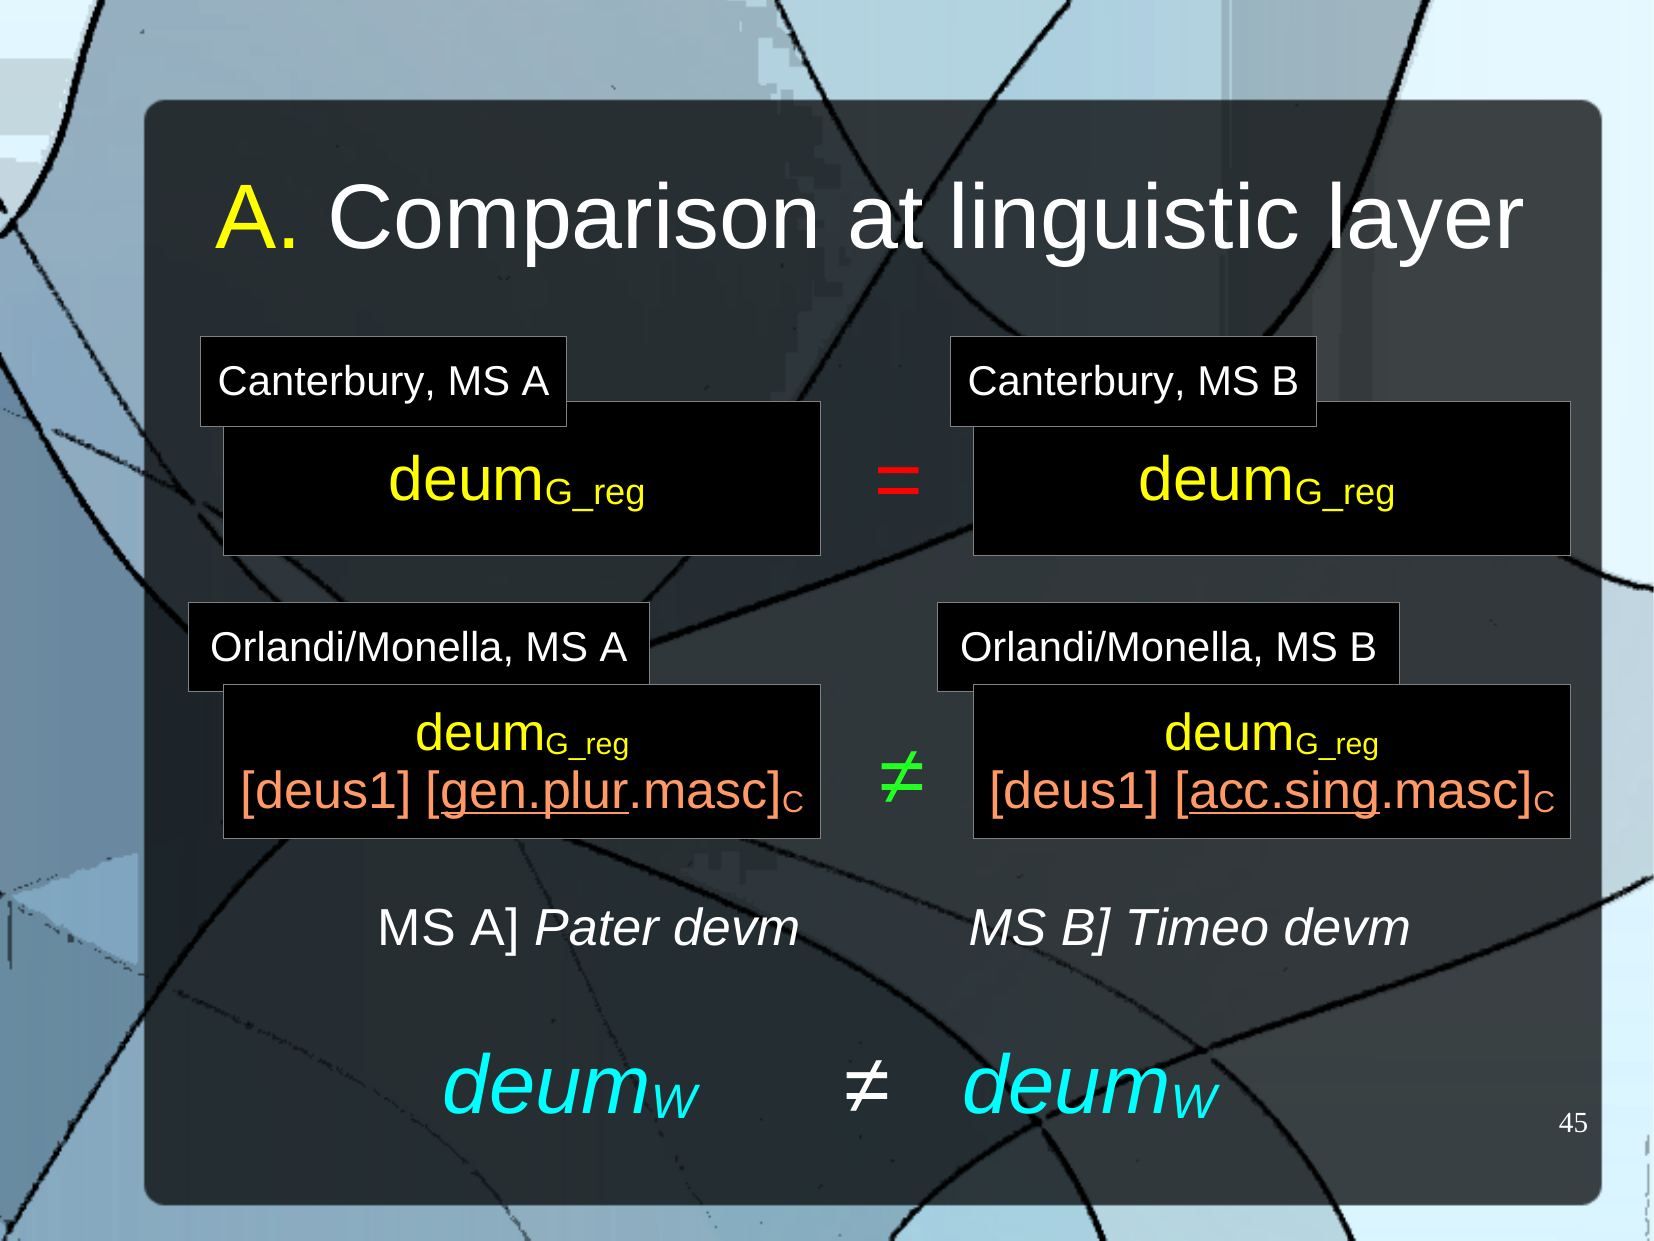

# A. Comparison at linguistic layer
Canterbury, MS A
Canterbury, MS B
MS A] Pater devm		MS B] Timeo devm
deumW		≠	deumW
deumG_reg
deumG_reg
=
Orlandi/Monella, MS A
Orlandi/Monella, MS B
deumG_reg
[deus1] [gen.plur.masc]C
deumG_reg
[deus1] [acc.sing.masc]C
≠
45